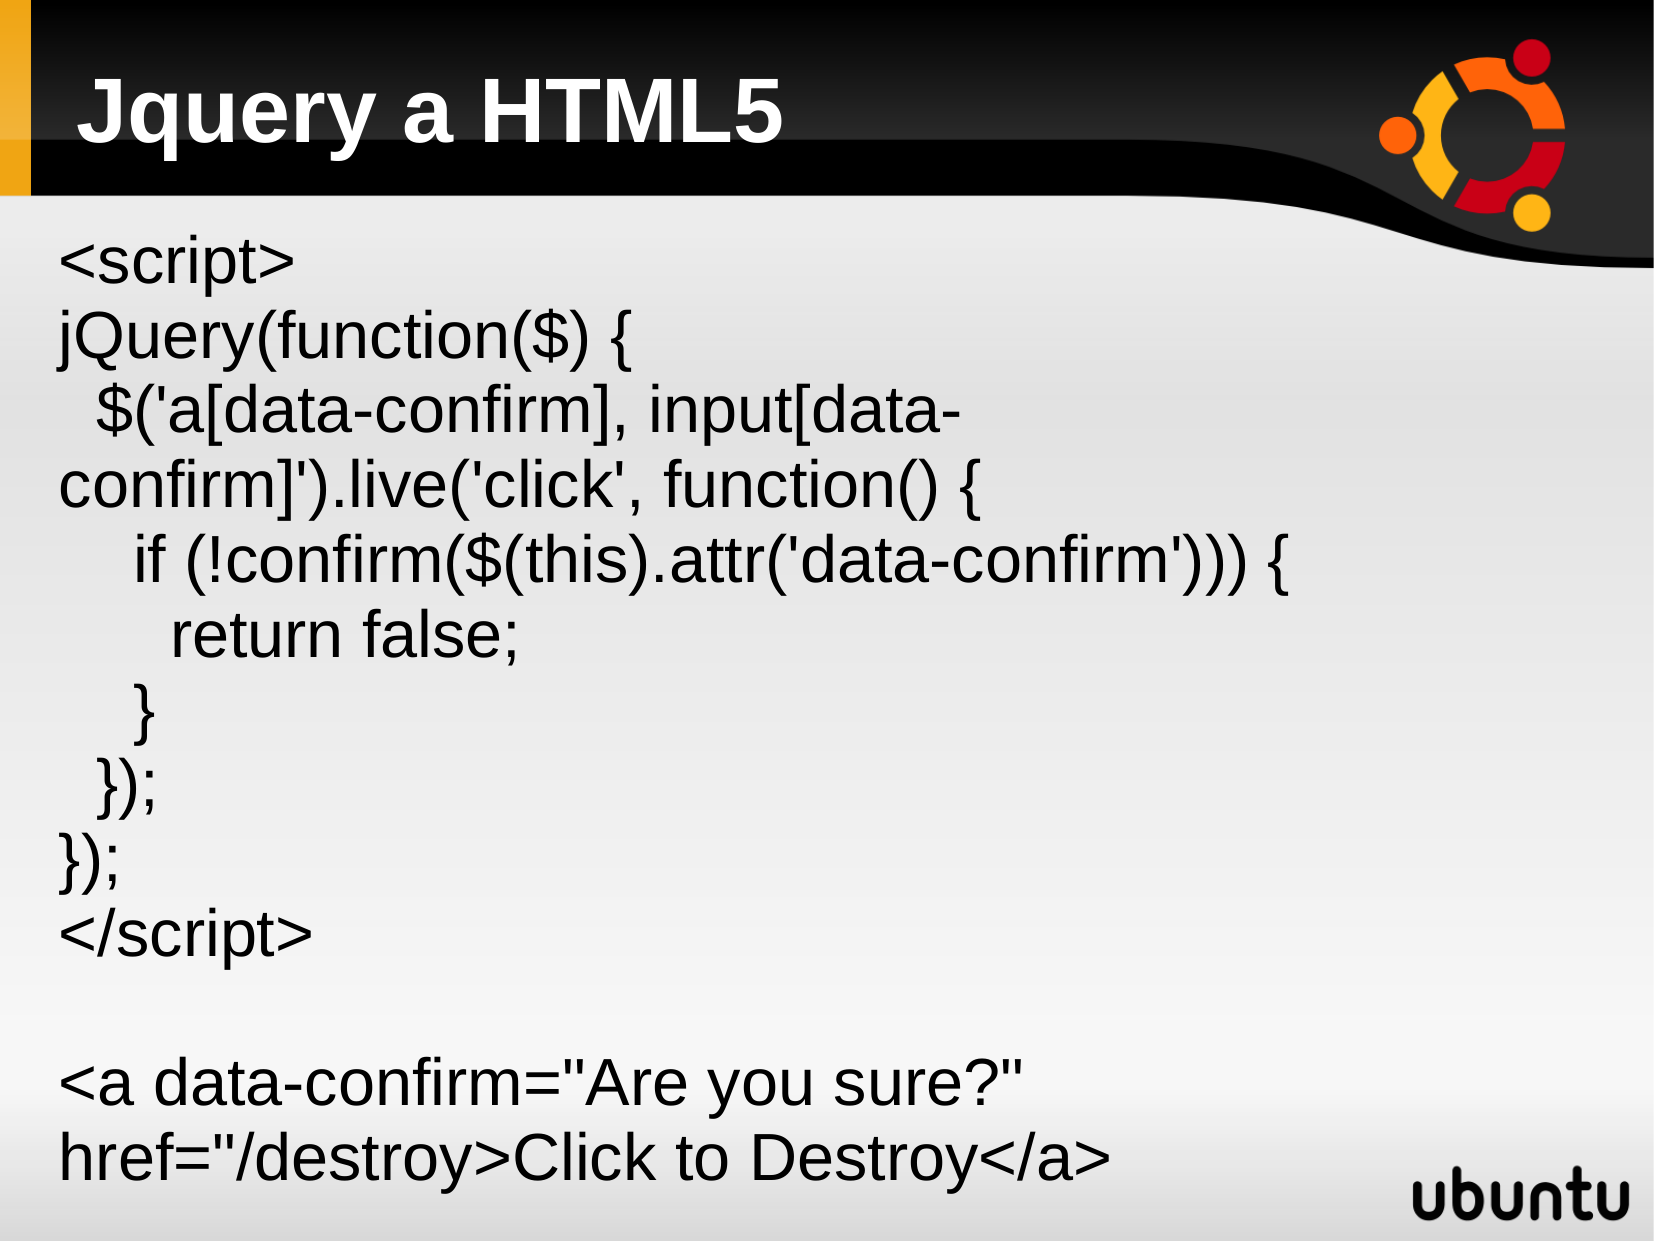

# Jquery a HTML5
<script>
jQuery(function($) {
 $('a[data-confirm], input[data-confirm]').live('click', function() {
 if (!confirm($(this).attr('data-confirm'))) {
 return false;
 }
 });
});
</script>
<a data-confirm="Are you sure?" href="/destroy>Click to Destroy</a>